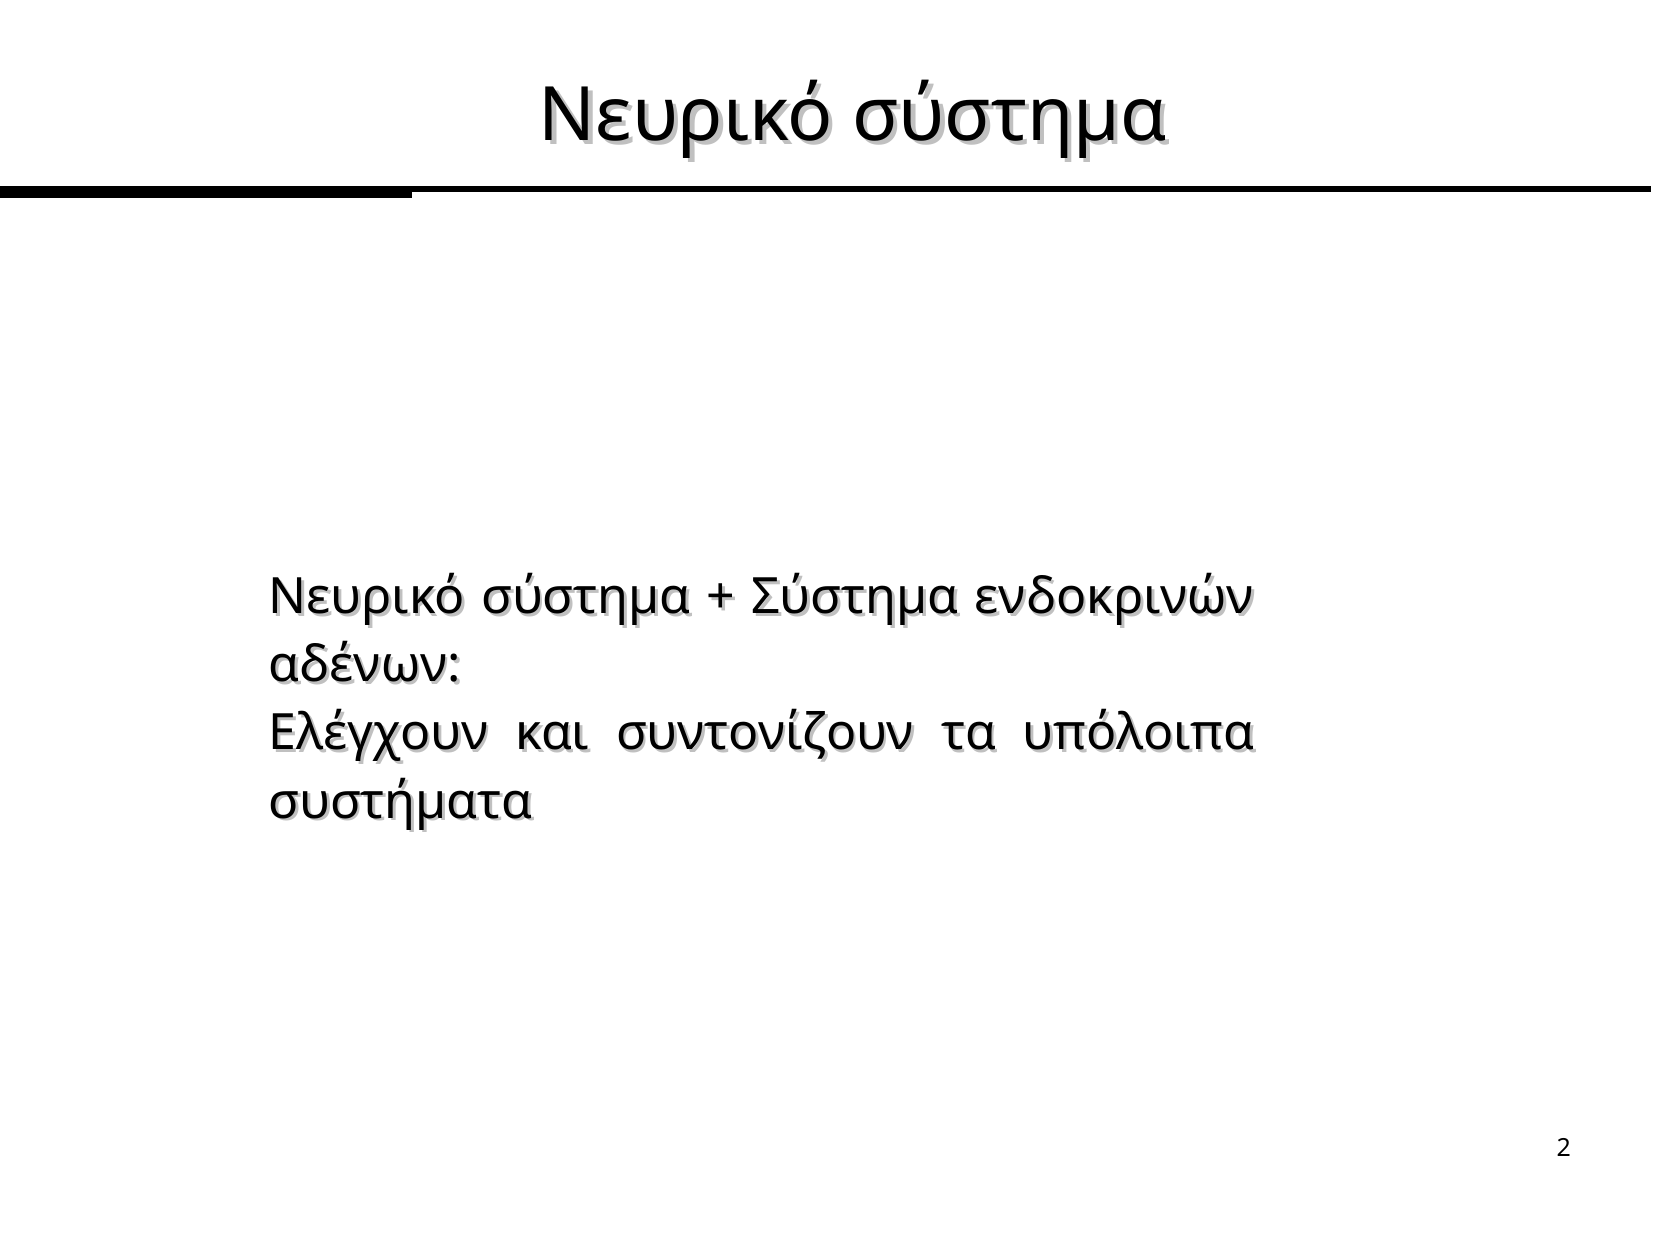

Νευρικό σύστημα
Νευρικό σύστημα + Σύστημα ενδοκρινών αδένων:
Ελέγχουν και συντονίζουν τα υπόλοιπα συστήματα
2